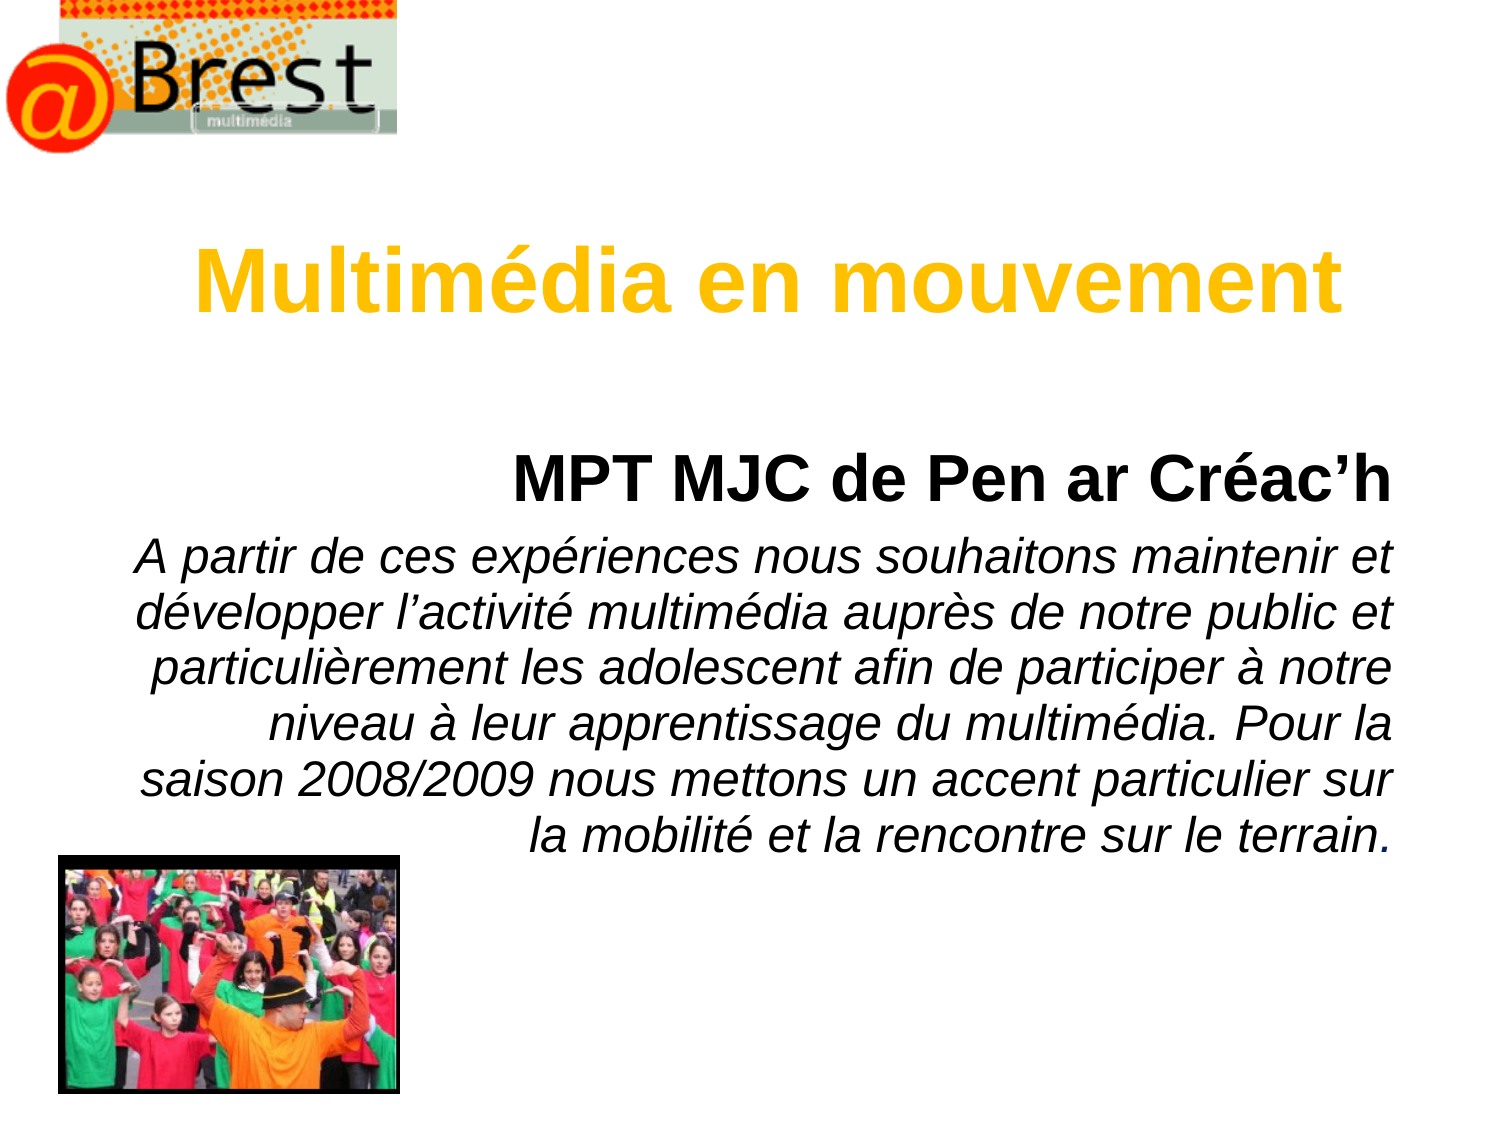

# Multimédia en mouvement
MPT MJC de Pen ar Créac’h
A partir de ces expériences nous souhaitons maintenir et développer l’activité multimédia auprès de notre public et particulièrement les adolescent afin de participer à notre niveau à leur apprentissage du multimédia. Pour la saison 2008/2009 nous mettons un accent particulier sur la mobilité et la rencontre sur le terrain.